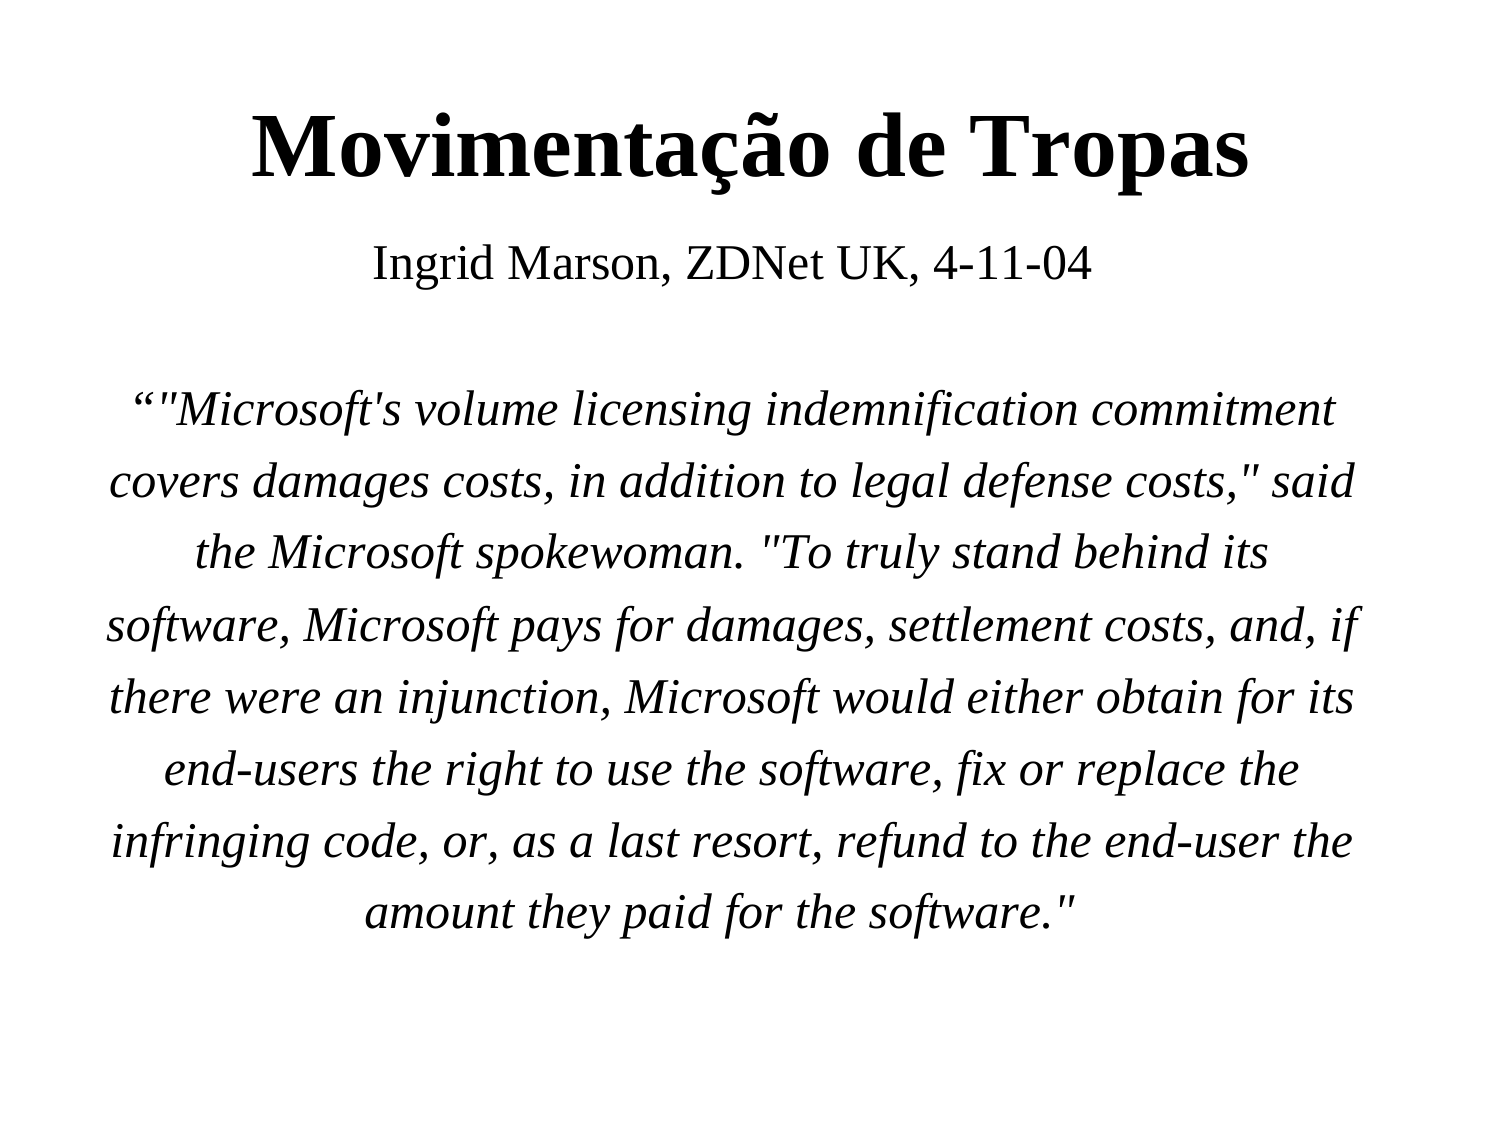

# Movimentação de Tropas
Ingrid Marson, ZDNet UK, 4-11-04
“"Microsoft's volume licensing indemnification commitment covers damages costs, in addition to legal defense costs," said the Microsoft spokewoman. "To truly stand behind its software, Microsoft pays for damages, settlement costs, and, if there were an injunction, Microsoft would either obtain for its end-users the right to use the software, fix or replace the infringing code, or, as a last resort, refund to the end-user the amount they paid for the software."